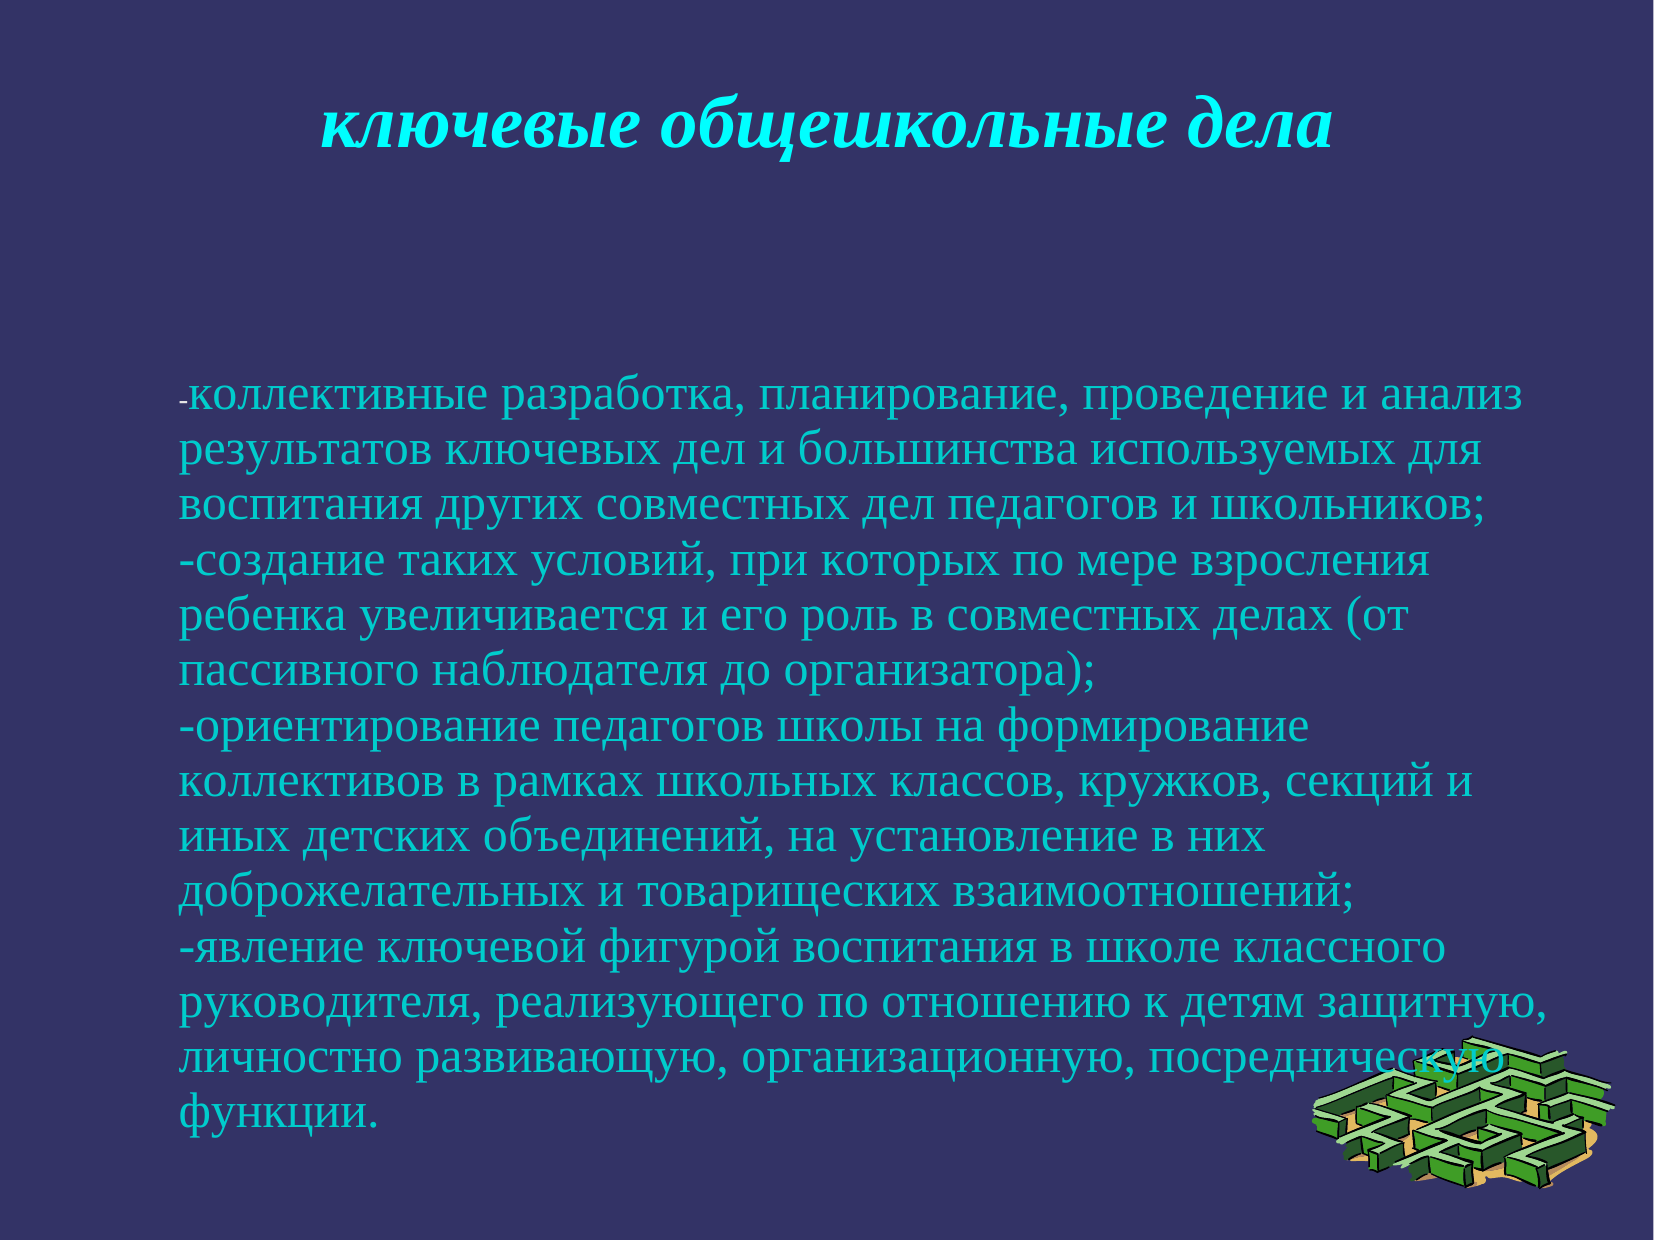

# ключевые общешкольные дела
-коллективные разработка, планирование, проведение и анализ результатов ключевых дел и большинства используемых для воспитания других совместных дел педагогов и школьников;
-создание таких условий, при которых по мере взросления ребенка увеличивается и его роль в совместных делах (от пассивного наблюдателя до организатора);
-ориентирование педагогов школы на формирование коллективов в рамках школьных классов, кружков, секций и иных детских объединений, на установление в них доброжелательных и товарищеских взаимоотношений;
-явление ключевой фигурой воспитания в школе классного руководителя, реализующего по отношению к детям защитную, личностно развивающую, организационную, посредническую функции.